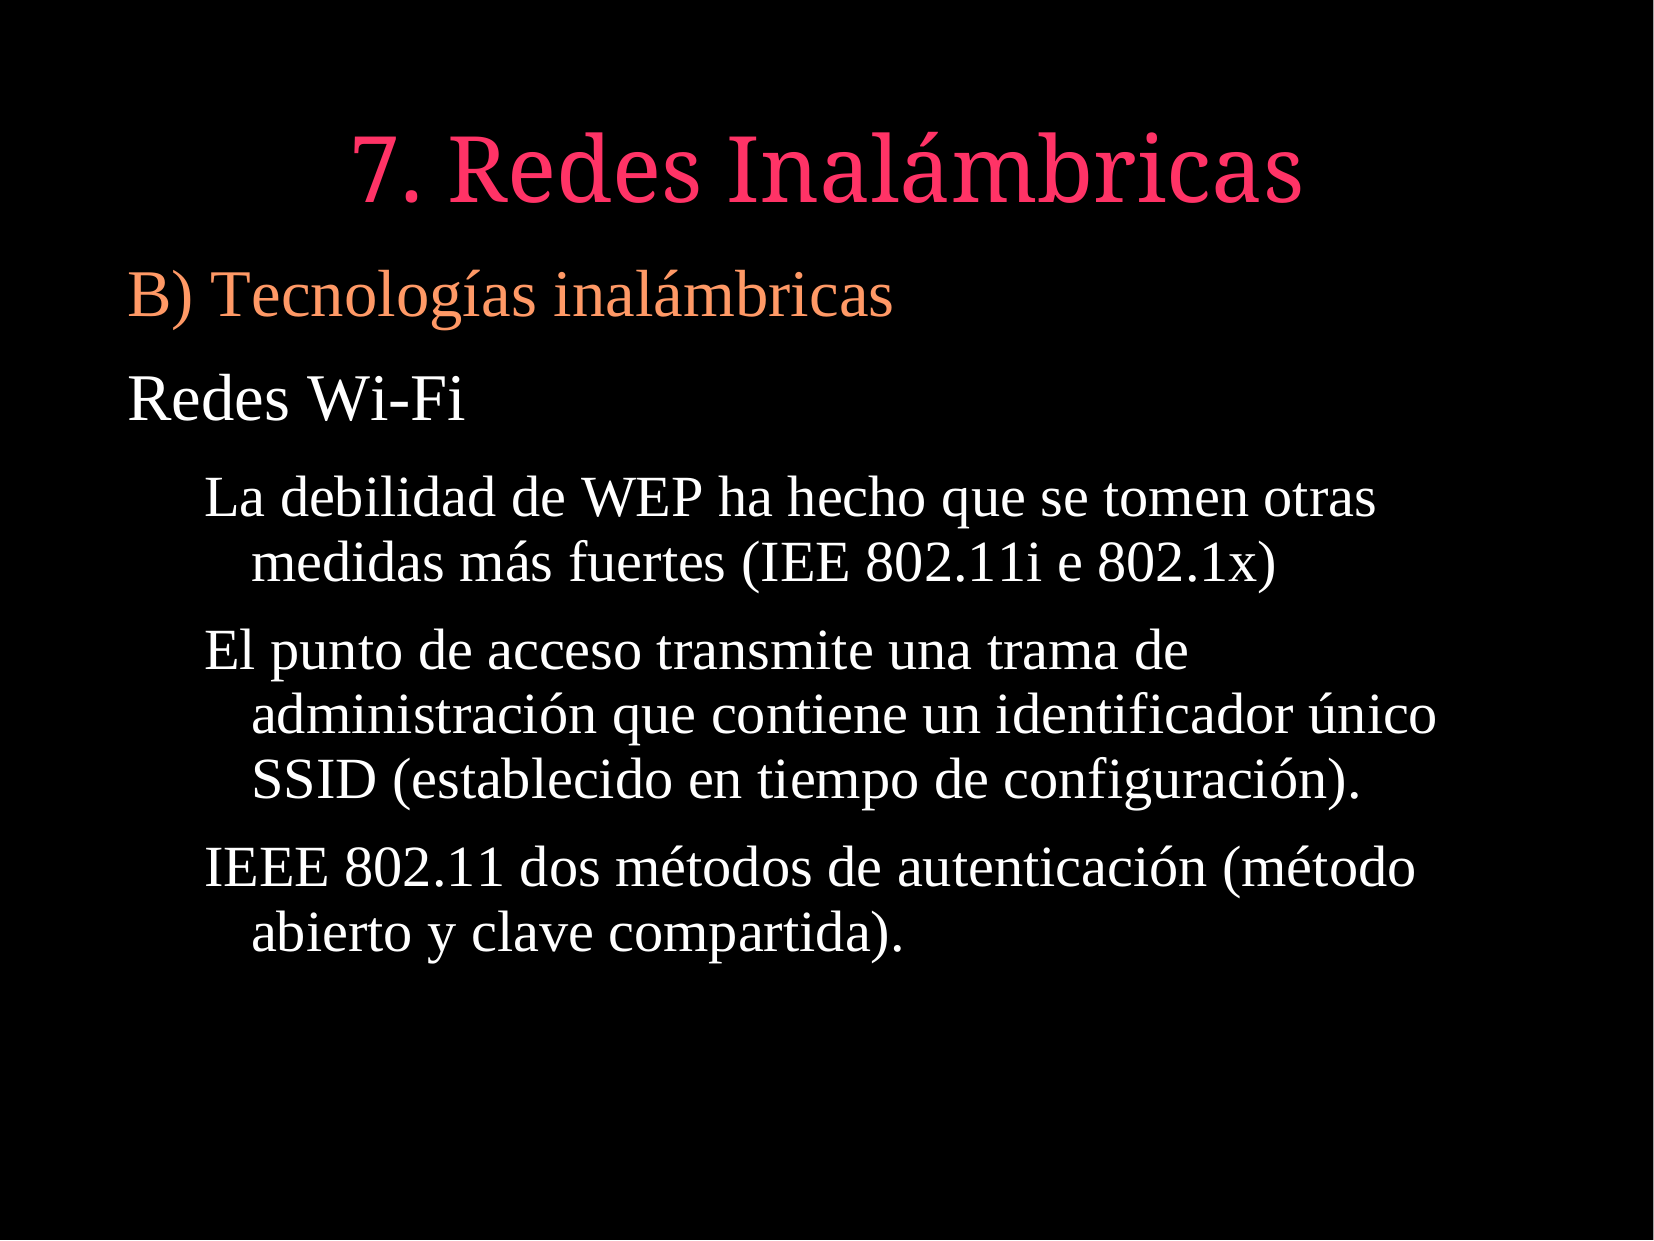

# 7. Redes Inalámbricas
B) Tecnologías inalámbricas
Redes Wi-Fi
La debilidad de WEP ha hecho que se tomen otras medidas más fuertes (IEE 802.11i e 802.1x)
El punto de acceso transmite una trama de administración que contiene un identificador único SSID (establecido en tiempo de configuración).
IEEE 802.11 dos métodos de autenticación (método abierto y clave compartida).